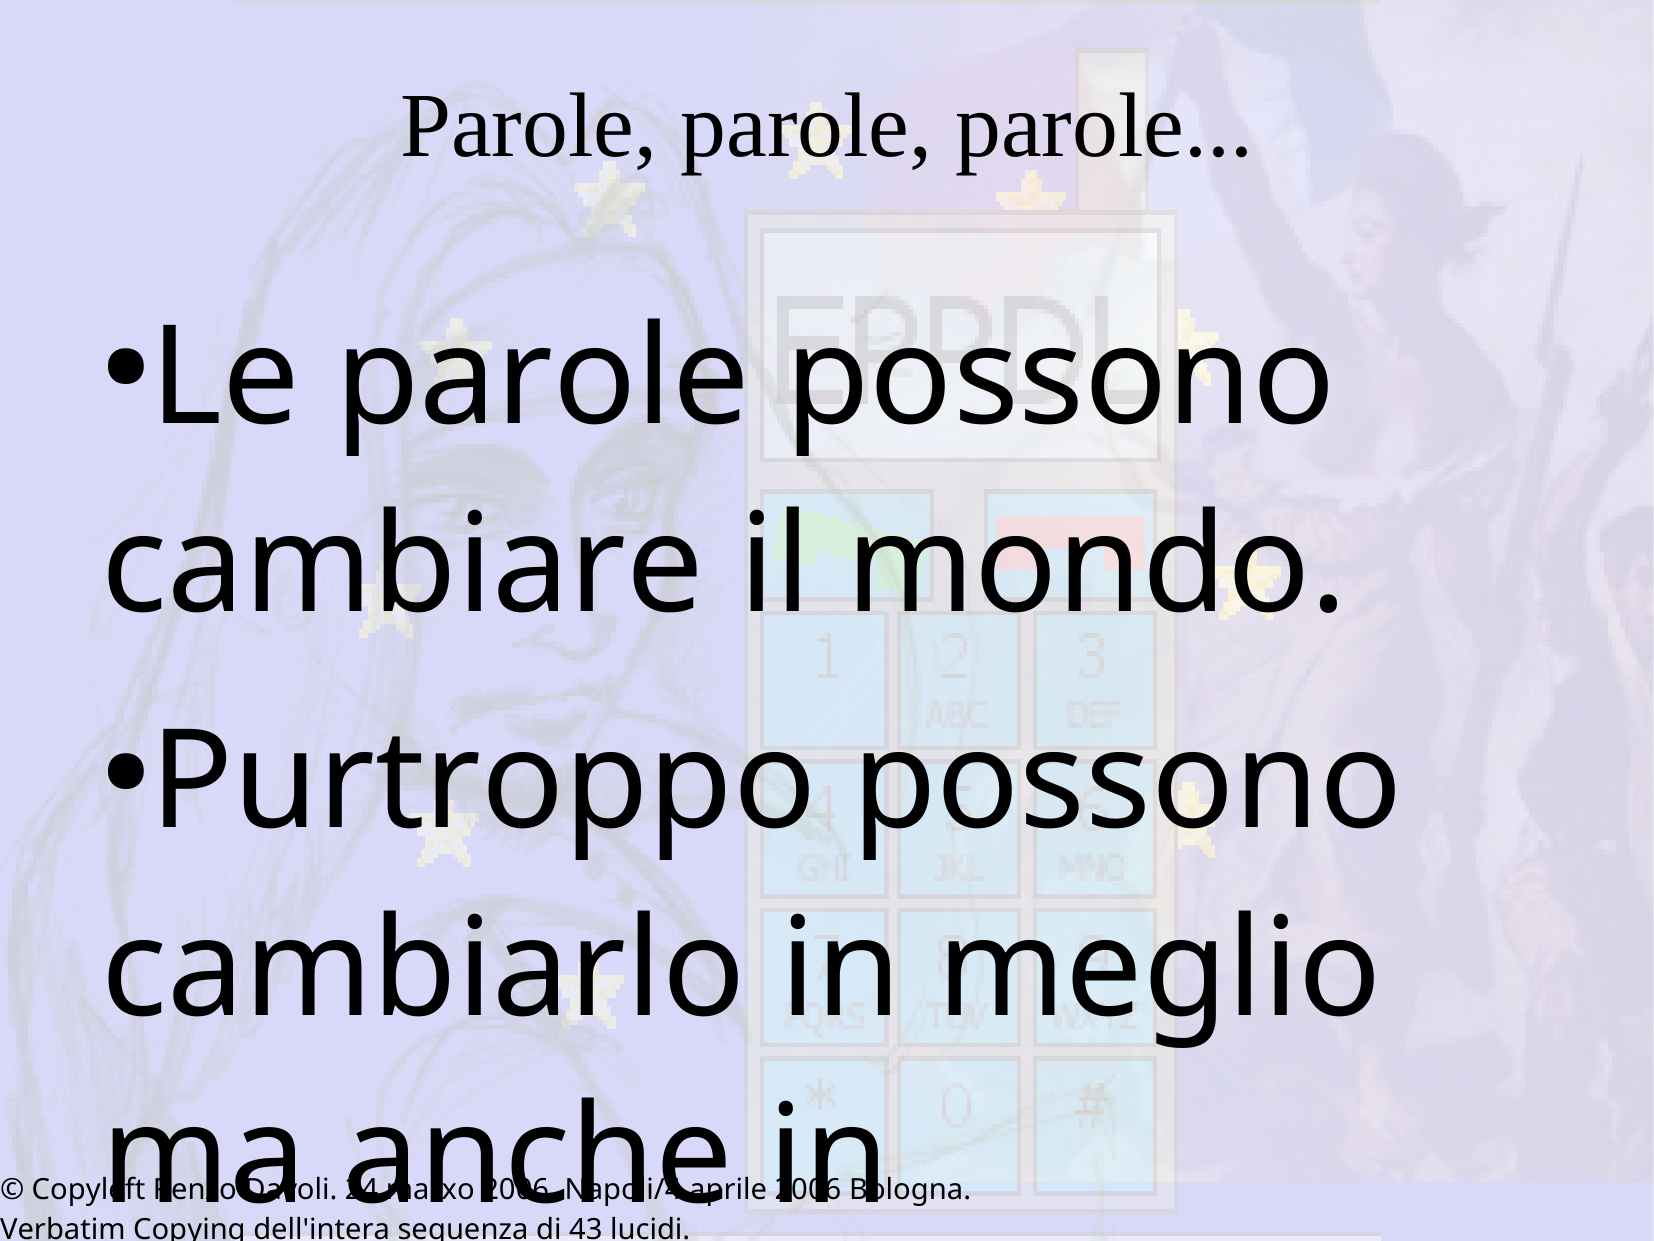

# Parole, parole, parole...
Le parole possono cambiare il mondo.
Purtroppo possono cambiarlo in meglio ma anche in peggio....